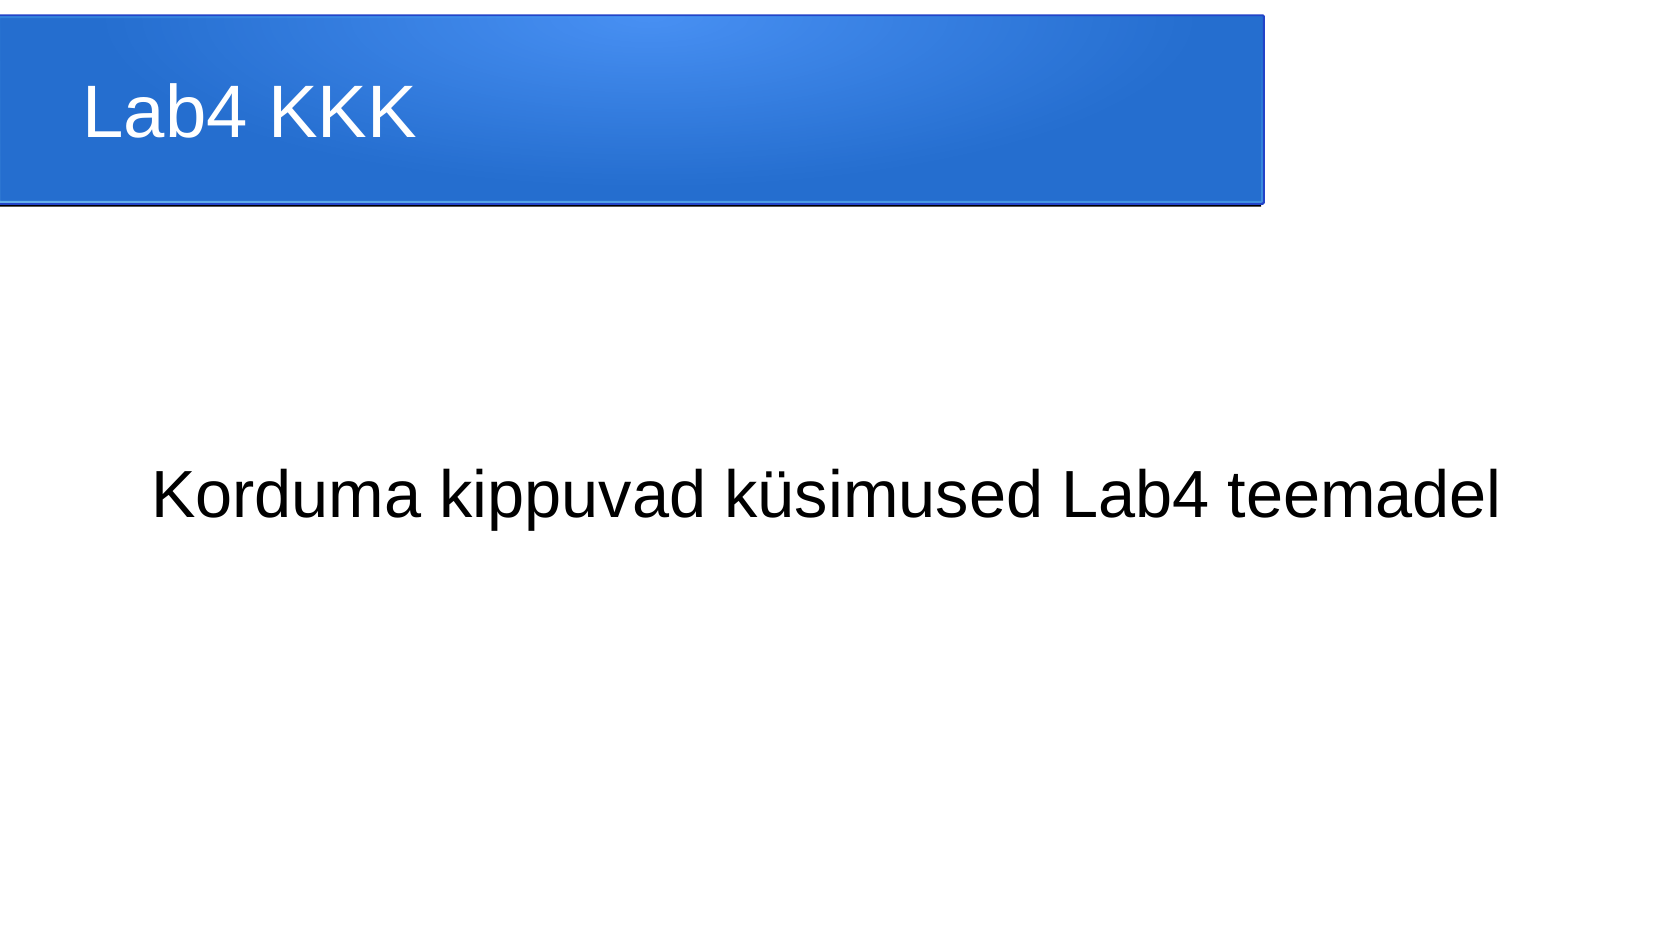

# Lab4 KKK
Korduma kippuvad küsimused Lab4 teemadel